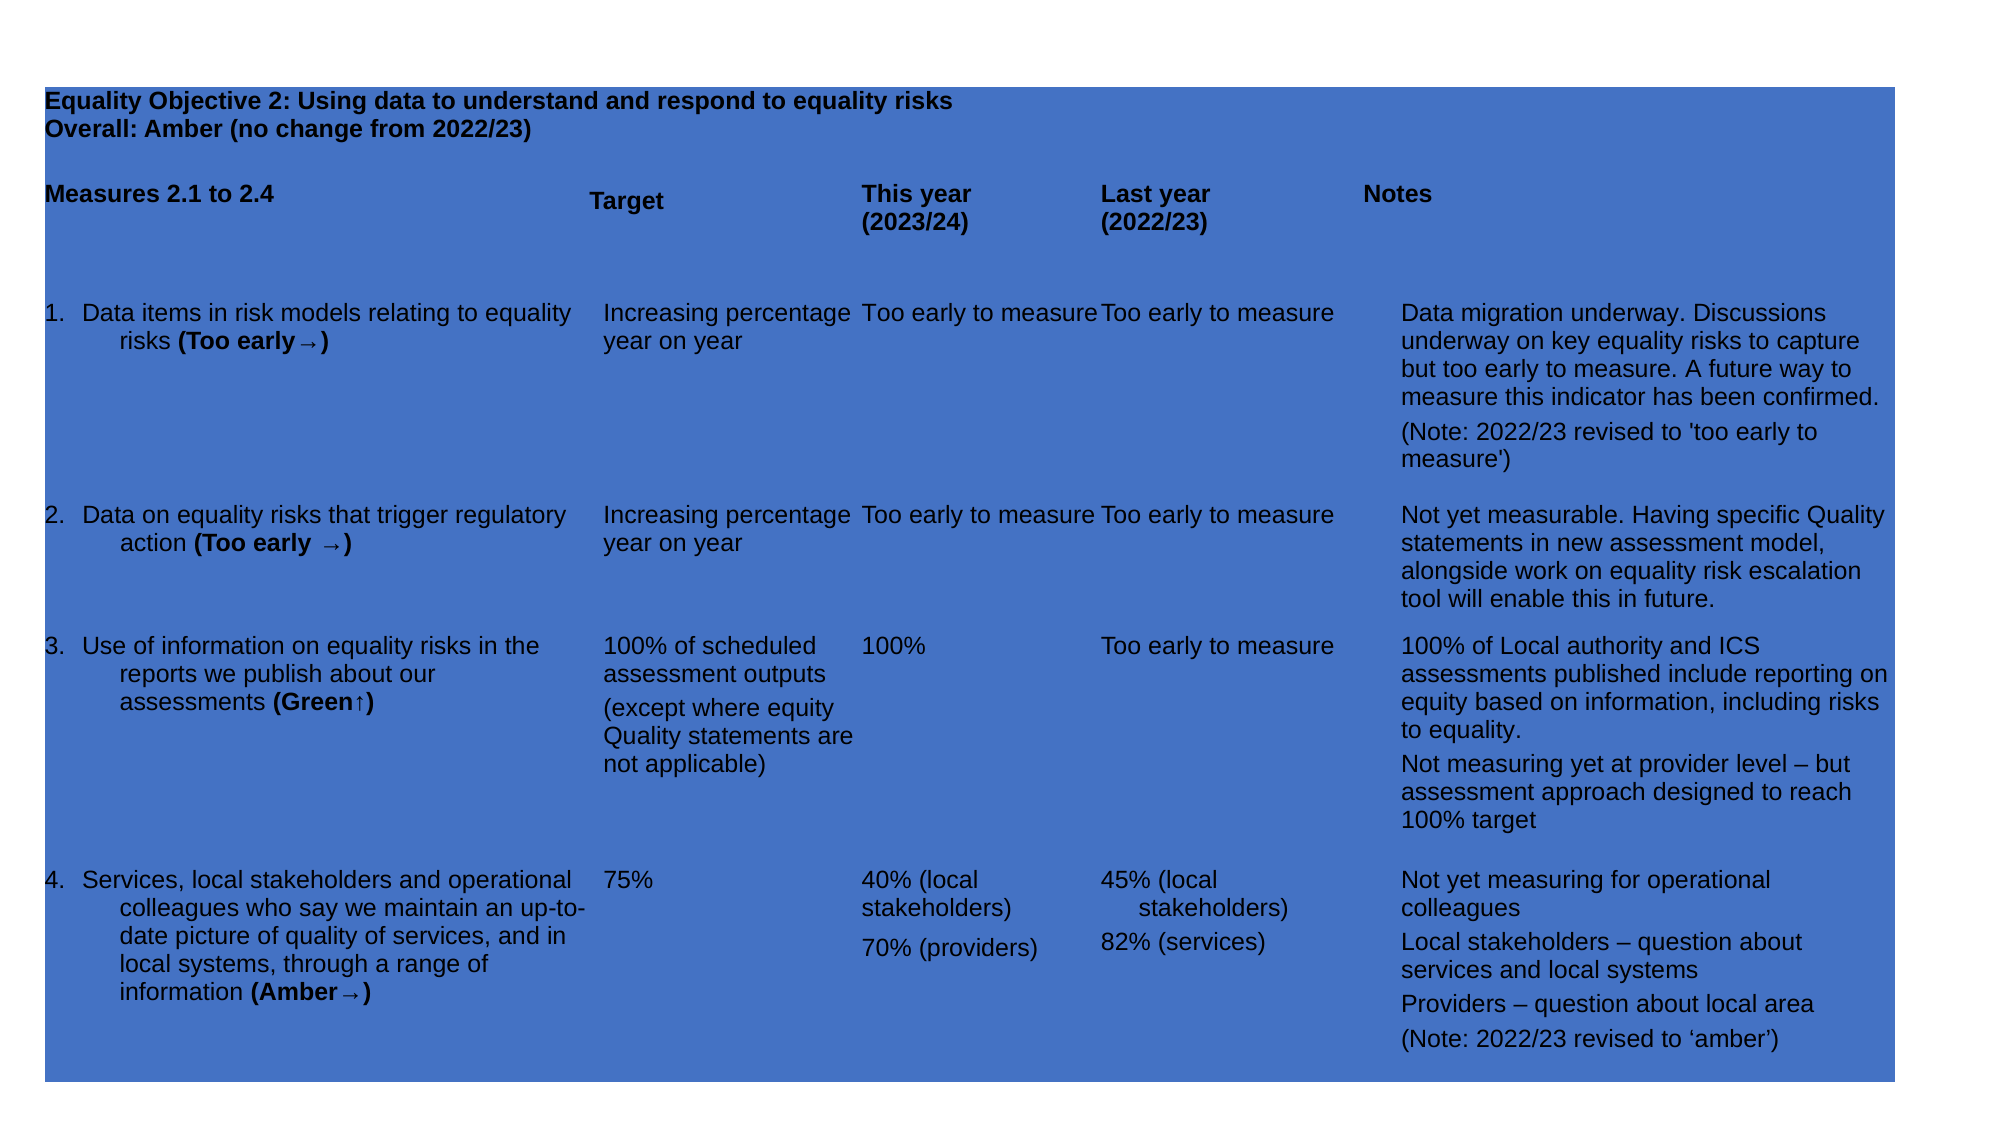

| Equality Objective 2: Using data to understand and respond to equality risks Overall: Amber (no change from 2022/23) | | | | |
| --- | --- | --- | --- | --- |
| Measures 2.1 to 2.4 | Target | This year (2023/24) | Last year (2022/23) | Notes |
| Data items in risk models relating to equality risks (Too early→) | Increasing percentage year on year | Too early to measure | Too early to measure | Data migration underway. Discussions underway on key equality risks to capture but too early to measure. A future way to measure this indicator has been confirmed. (Note: 2022/23 revised to 'too early to measure') |
| Data on equality risks that trigger regulatory action (Too early →) | Increasing percentage year on year | Too early to measure | Too early to measure | Not yet measurable. Having specific Quality statements in new assessment model, alongside work on equality risk escalation tool will enable this in future. |
| Use of information on equality risks in the reports we publish about our assessments (Green↑) | 100% of scheduled assessment outputs (except where equity Quality statements are not applicable) | 100% | Too early to measure | 100% of Local authority and ICS assessments published include reporting on equity based on information, including risks to equality. Not measuring yet at provider level – but assessment approach designed to reach 100% target |
| Services, local stakeholders and operational colleagues who say we maintain an up-to-date picture of quality of services, and in local systems, through a range of information (Amber→) | 75% | 40% (local stakeholders)  70% (providers) | 45% (local stakeholders) 82% (services) | Not yet measuring for operational colleagues Local stakeholders – question about services and local systems Providers – question about local area (Note: 2022/23 revised to ‘amber’) |
# Measures of Success by Equality Objective 2023/24 EO2